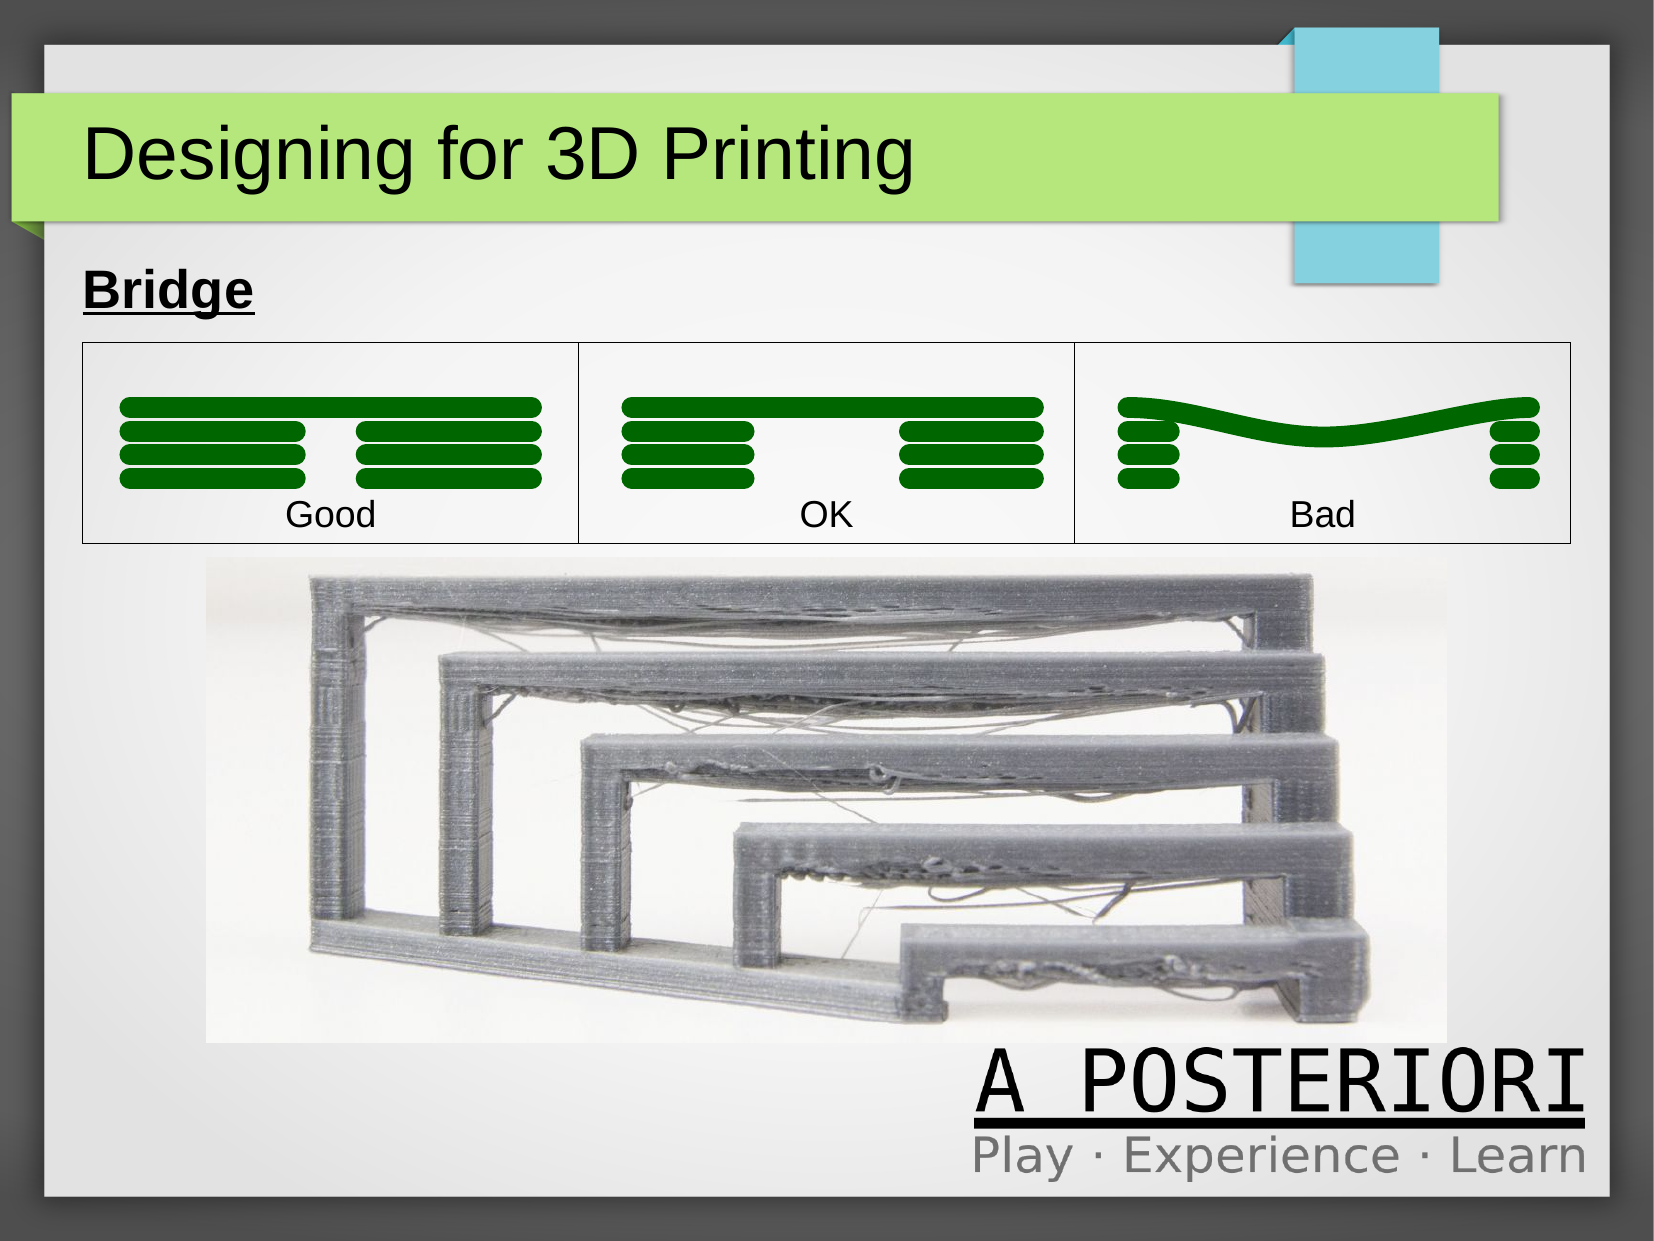

# Designing for 3D Printing
Bridge
Good
OK
Bad